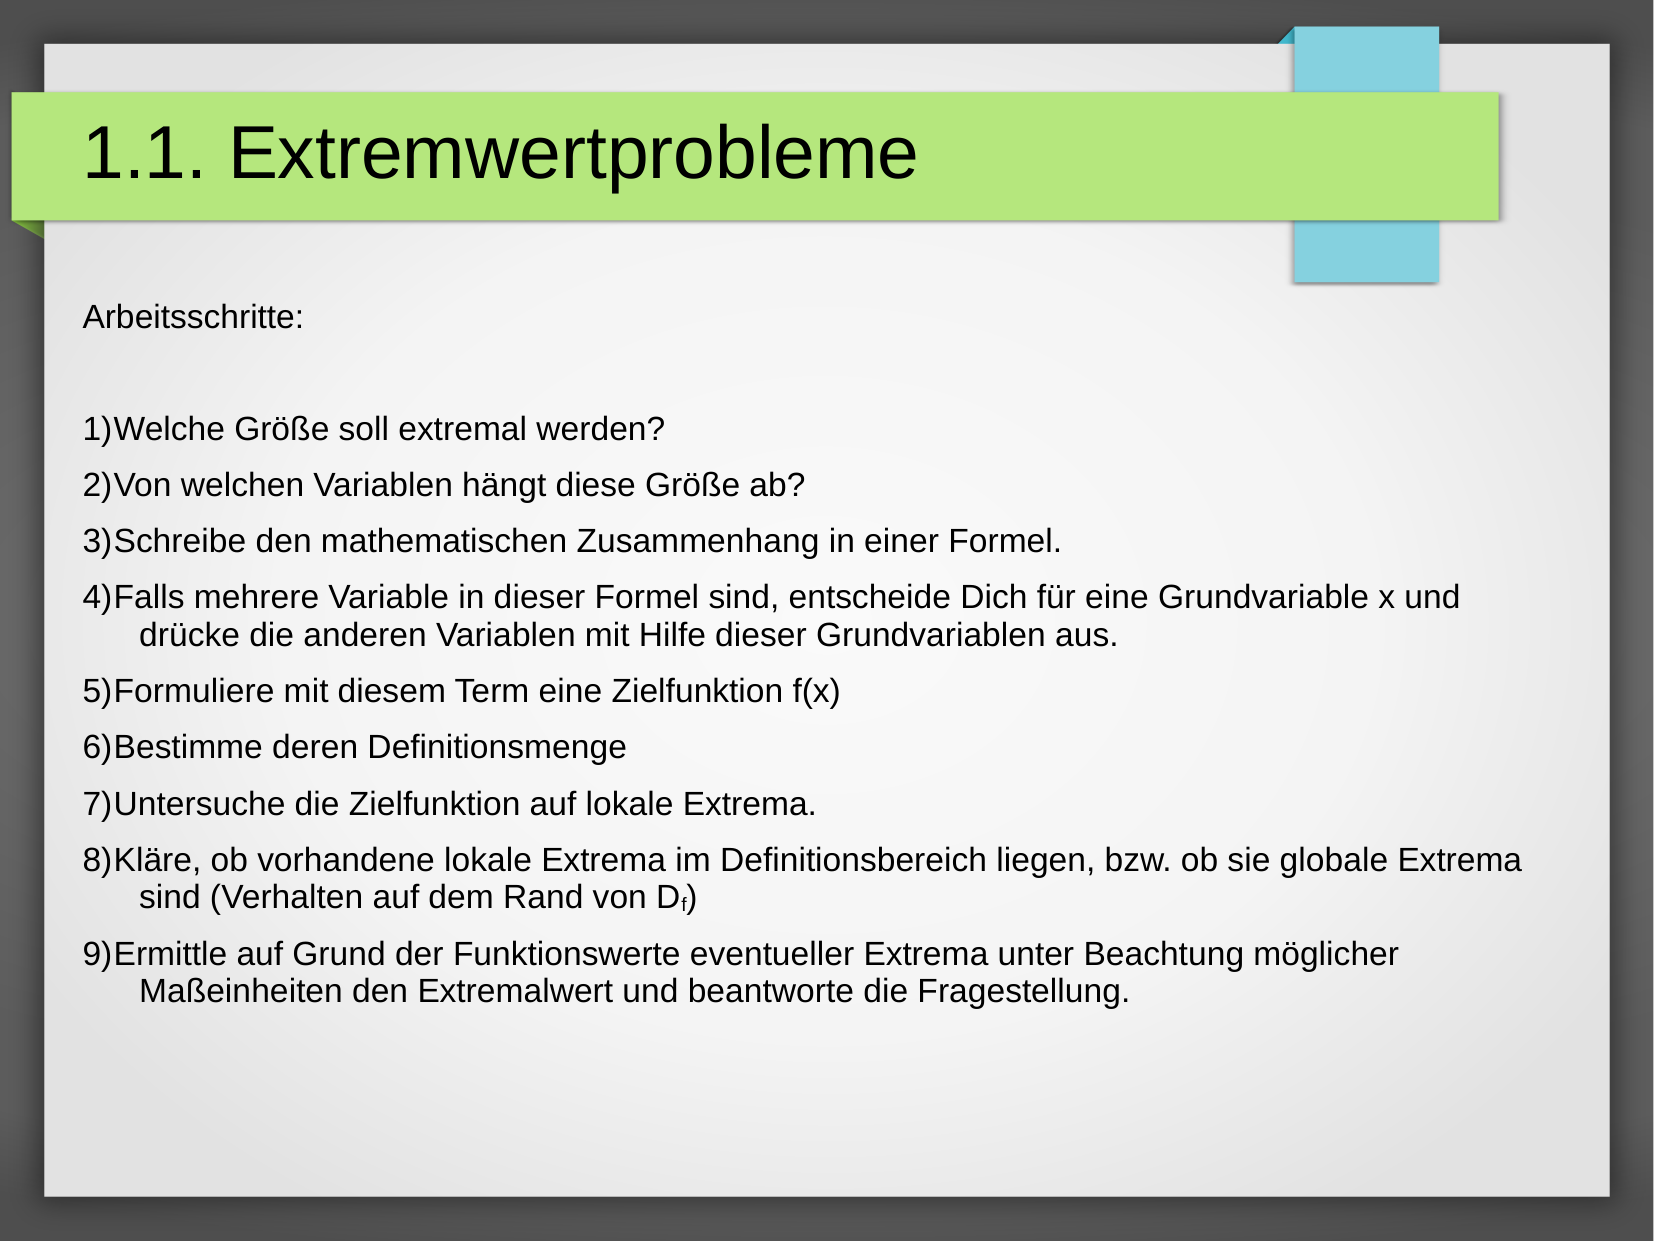

# 1.1. Extremwertprobleme
Arbeitsschritte:
 Welche Größe soll extremal werden?
 Von welchen Variablen hängt diese Größe ab?
 Schreibe den mathematischen Zusammenhang in einer Formel.
 Falls mehrere Variable in dieser Formel sind, entscheide Dich für eine Grundvariable x und drücke die anderen Variablen mit Hilfe dieser Grundvariablen aus.
 Formuliere mit diesem Term eine Zielfunktion f(x)
 Bestimme deren Definitionsmenge
 Untersuche die Zielfunktion auf lokale Extrema.
 Kläre, ob vorhandene lokale Extrema im Definitionsbereich liegen, bzw. ob sie globale Extrema sind (Verhalten auf dem Rand von Df)
 Ermittle auf Grund der Funktionswerte eventueller Extrema unter Beachtung möglicher Maßeinheiten den Extremalwert und beantworte die Fragestellung.